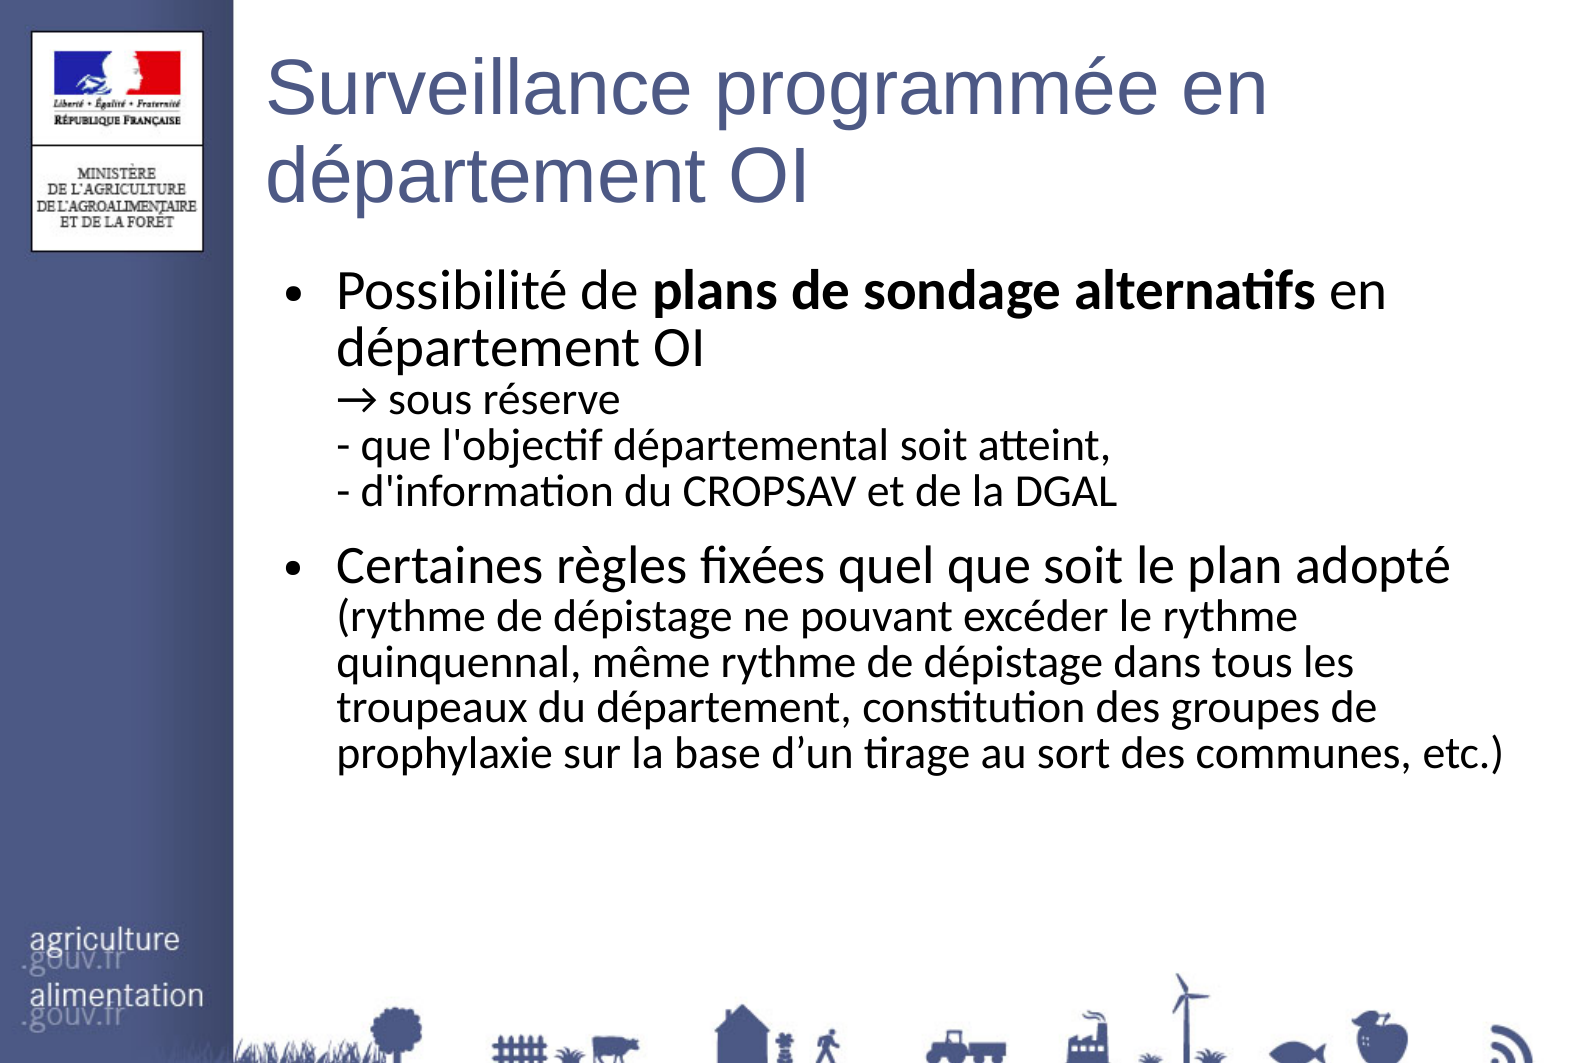

# Surveillance programmée en département OI
Possibilité de plans de sondage alternatifs en département OI
→ sous réserve
- que l'objectif départemental soit atteint,
- d'information du CROPSAV et de la DGAL
Certaines règles fixées quel que soit le plan adopté
(rythme de dépistage ne pouvant excéder le rythme quinquennal, même rythme de dépistage dans tous les troupeaux du département, constitution des groupes de prophylaxie sur la base d’un tirage au sort des communes, etc.)